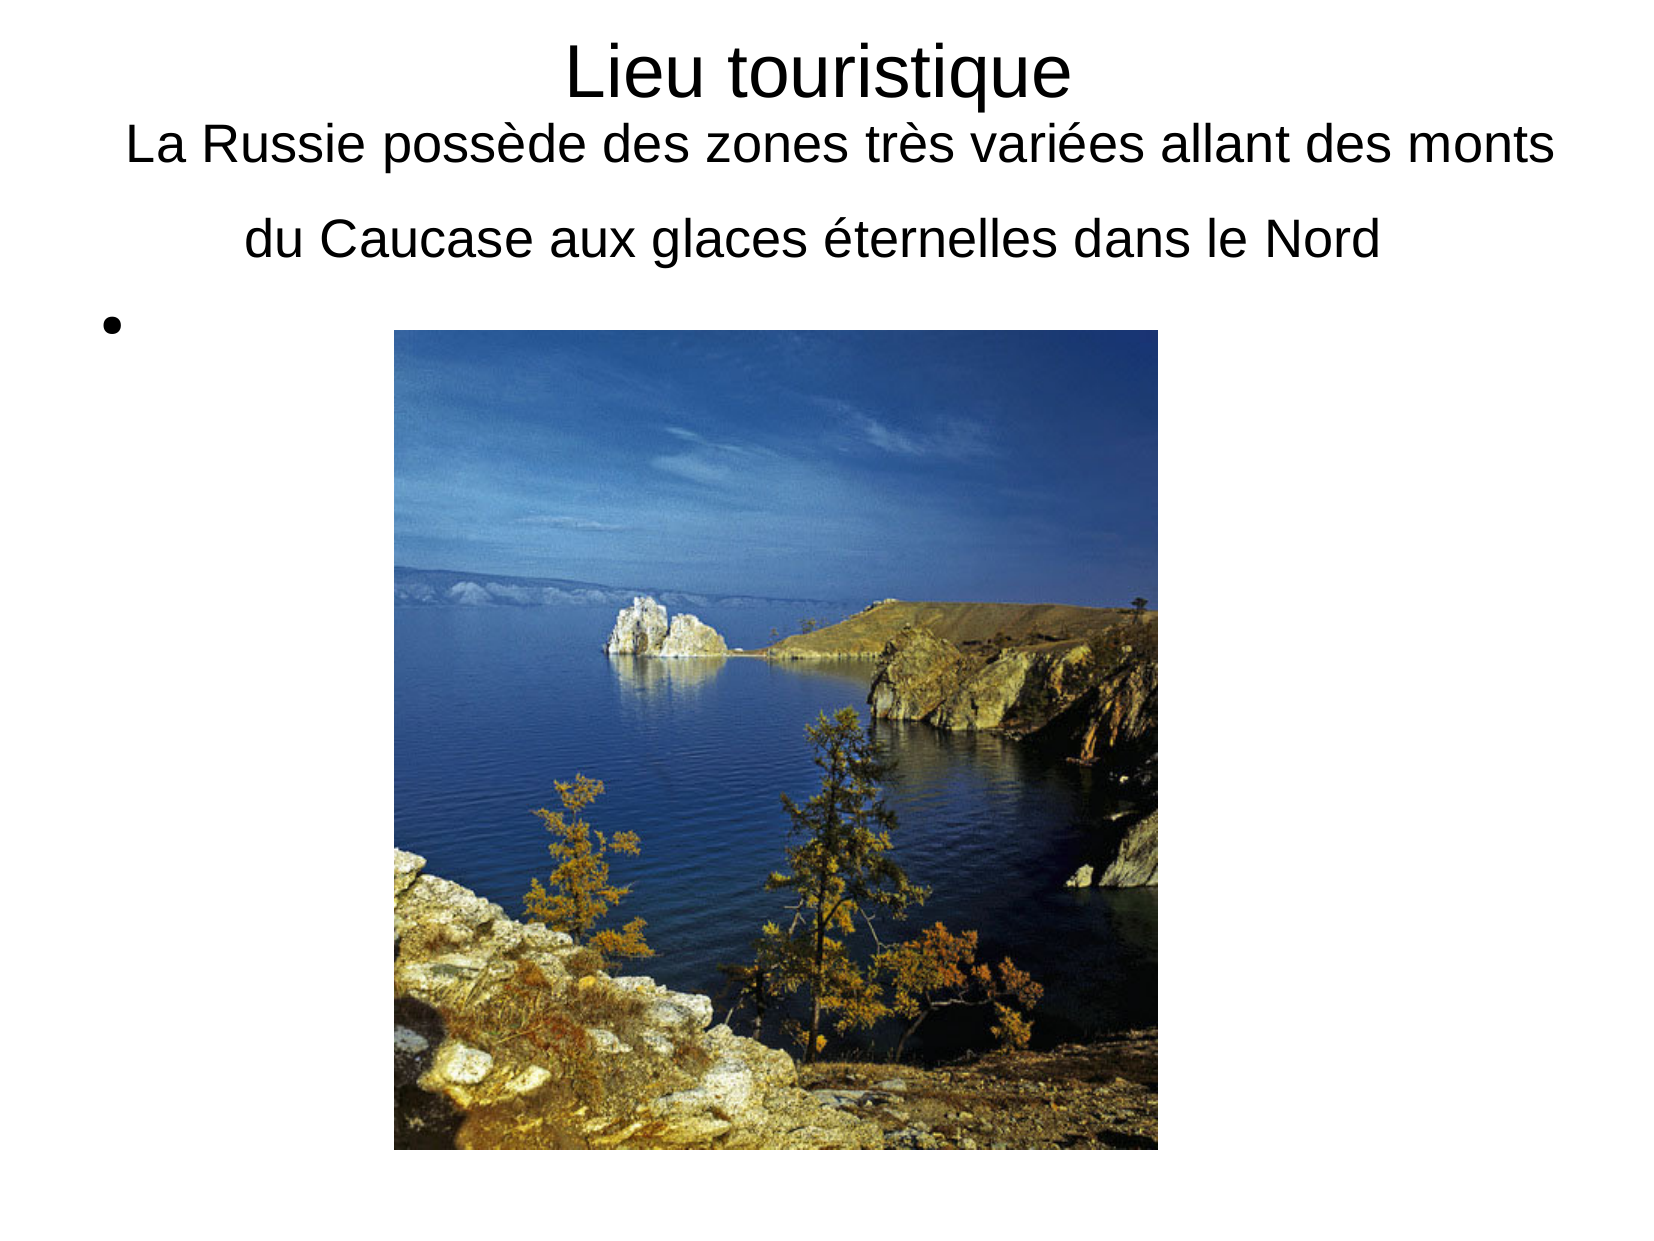

# Lieu touristique La Russie possède des zones très variées allant des monts du Caucase aux glaces éternelles dans le Nord